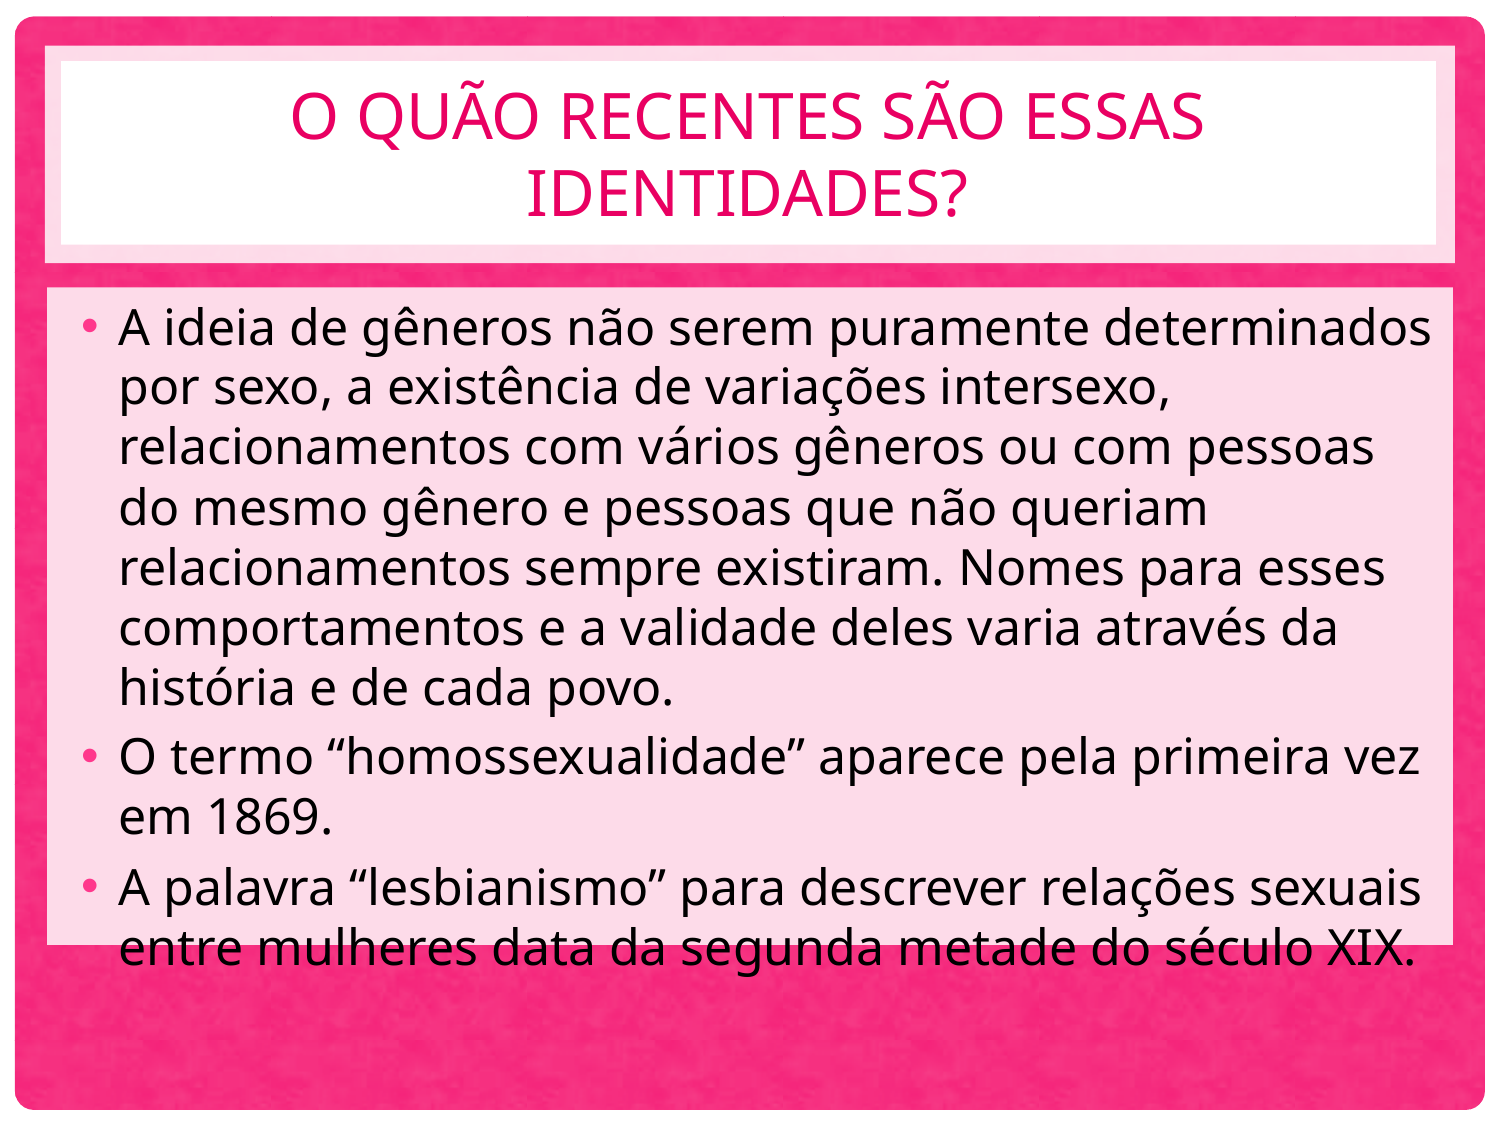

# O quão recentes são essas identidades?
A ideia de gêneros não serem puramente determinados por sexo, a existência de variações intersexo, relacionamentos com vários gêneros ou com pessoas do mesmo gênero e pessoas que não queriam relacionamentos sempre existiram. Nomes para esses comportamentos e a validade deles varia através da história e de cada povo.
O termo “homossexualidade” aparece pela primeira vez em 1869.
A palavra “lesbianismo” para descrever relações sexuais entre mulheres data da segunda metade do século XIX.